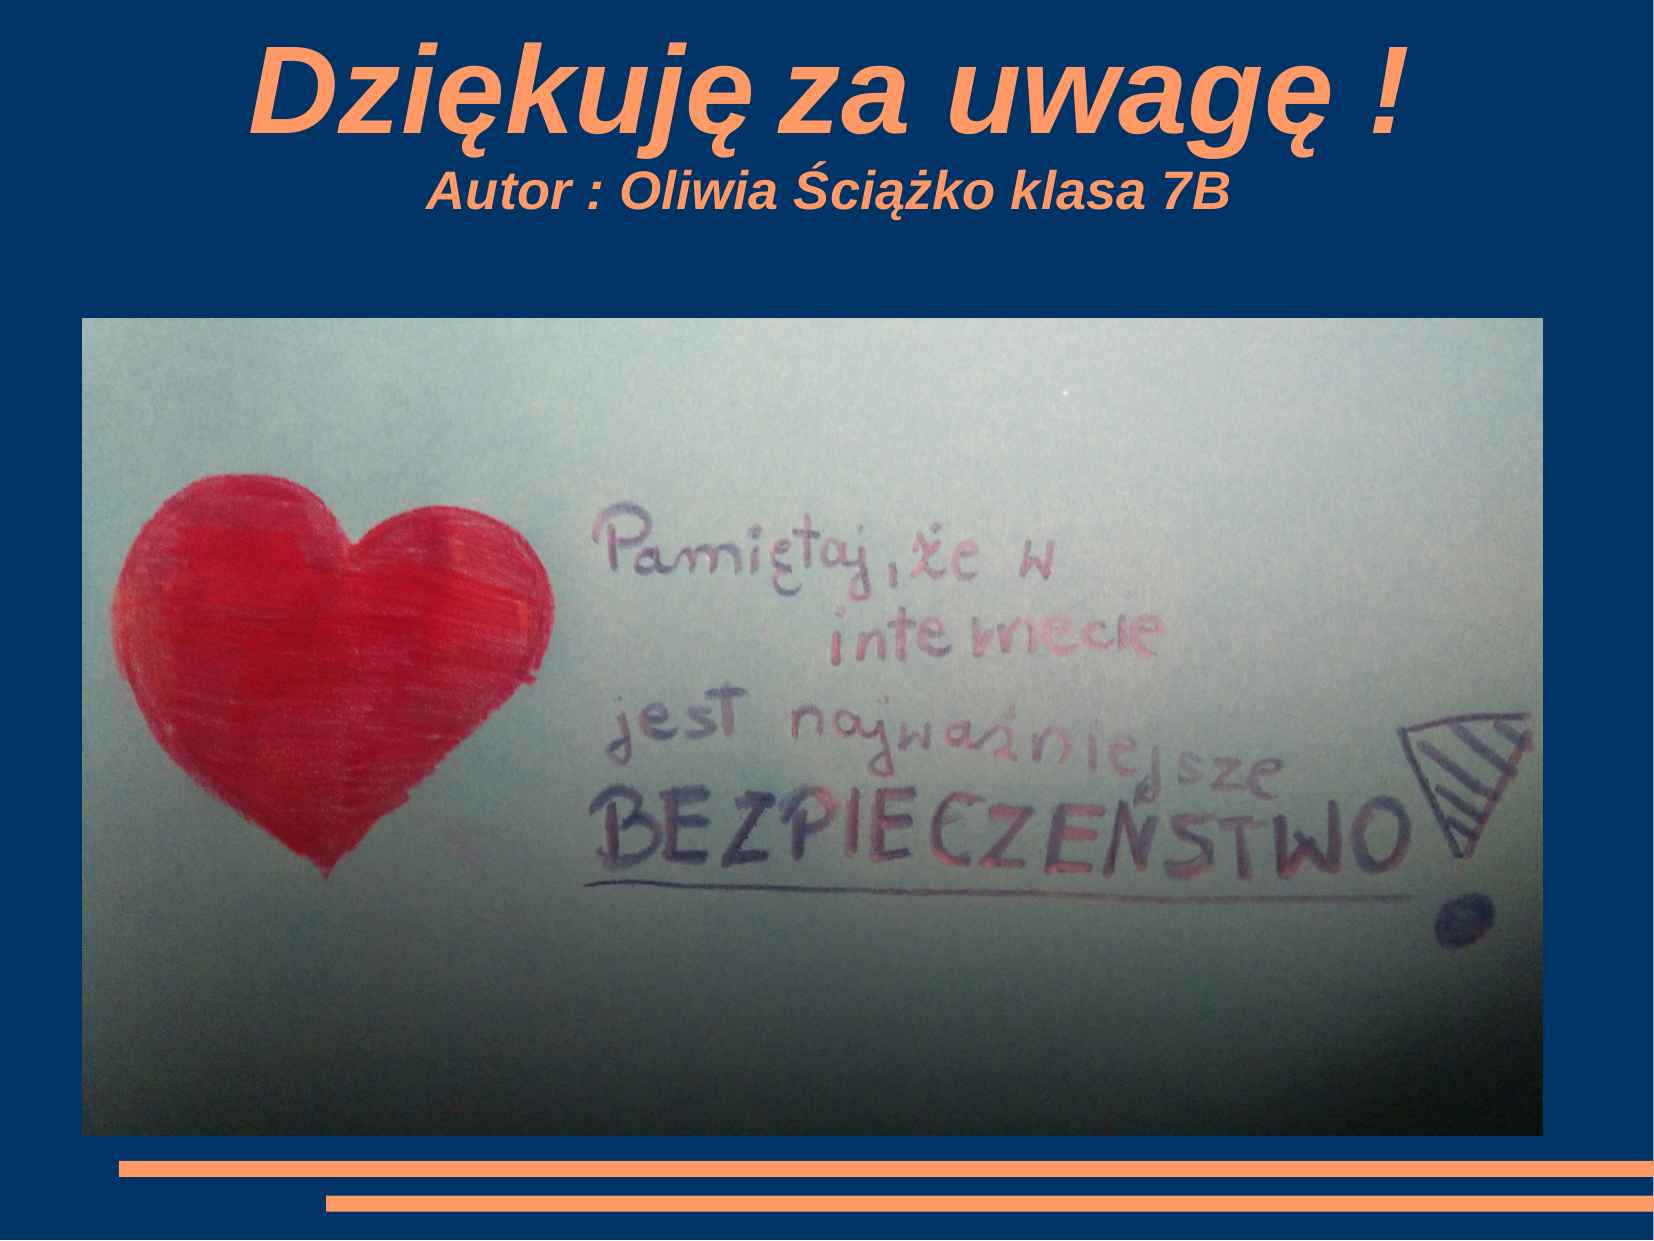

# Dziękuję za uwagę ! Autor : Oliwia Ściążko klasa 7B